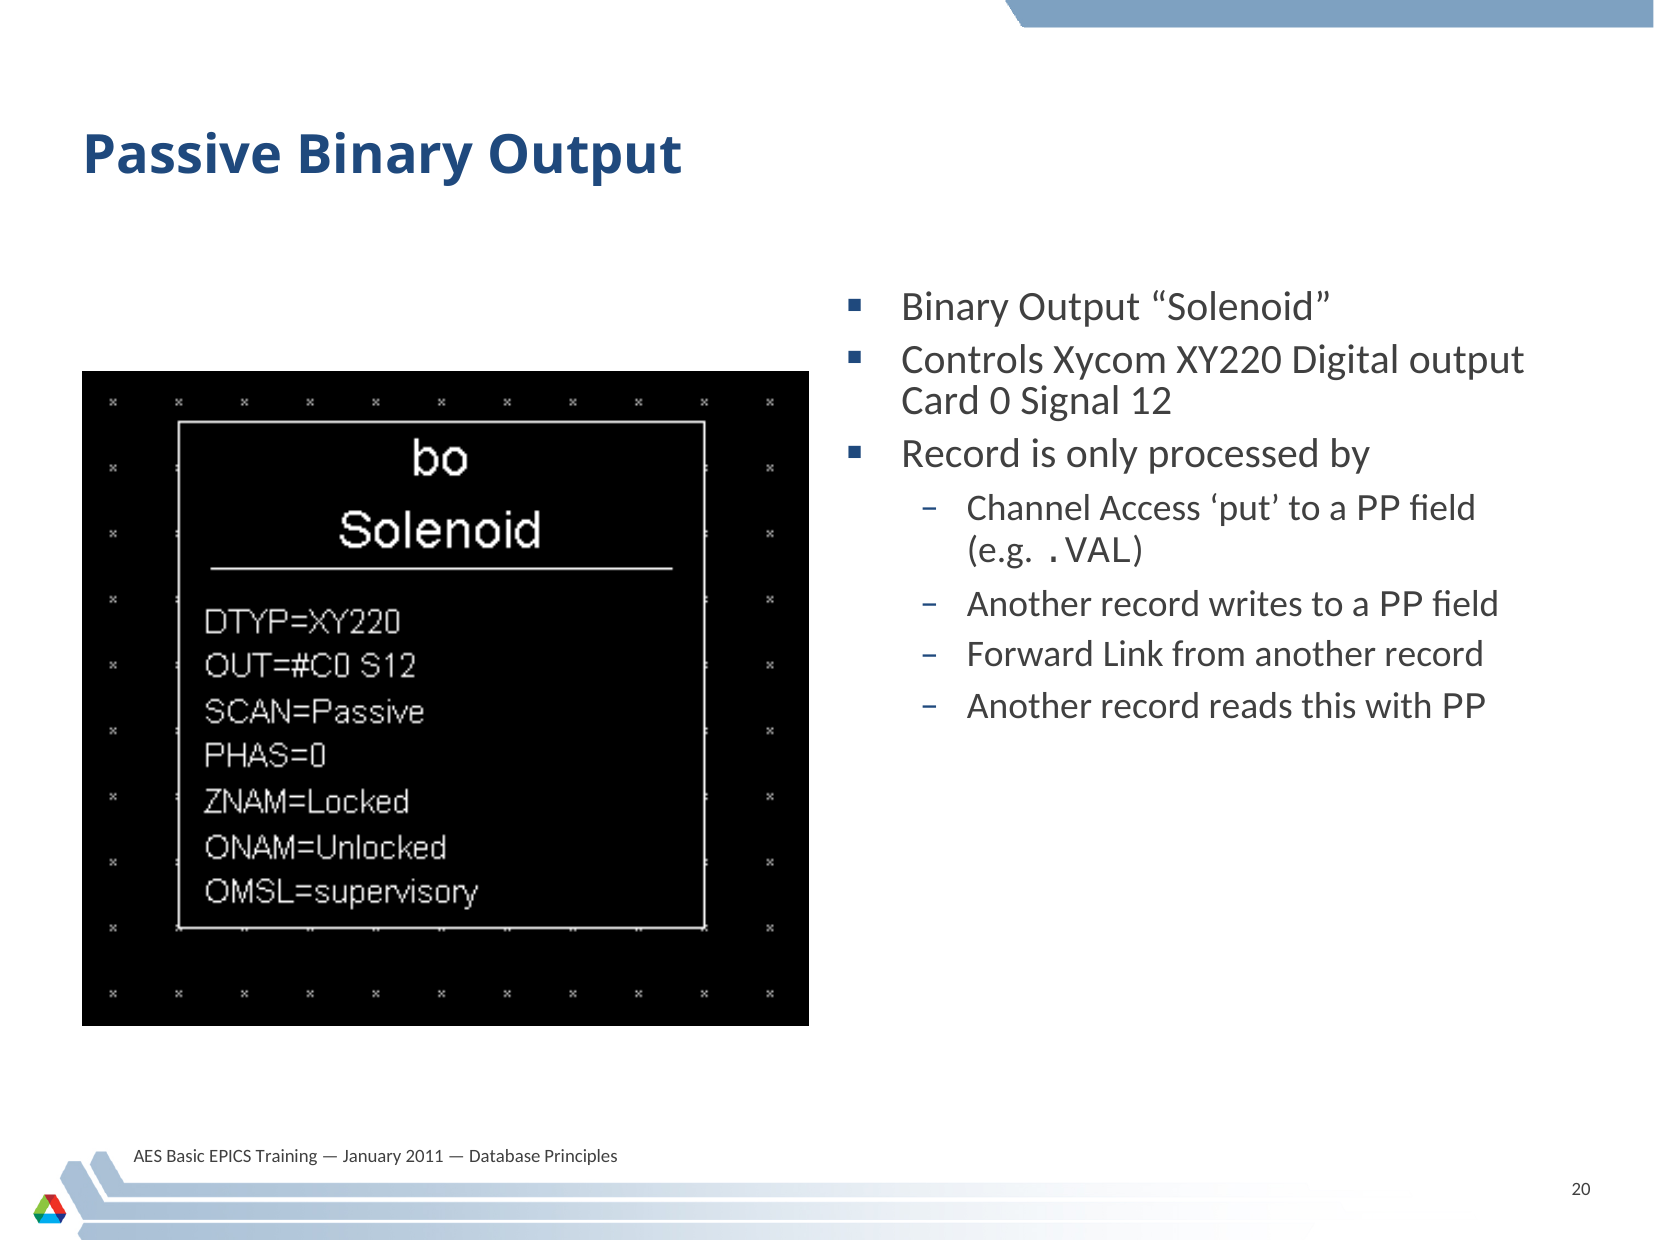

# Passive Binary Output
Binary Output “Solenoid”
Controls Xycom XY220 Digital output Card 0 Signal 12
Record is only processed by
Channel Access ‘put’ to a PP field (e.g. .VAL)
Another record writes to a PP field
Forward Link from another record
Another record reads this with PP
AES Basic EPICS Training — January 2011 — Database Principles
20